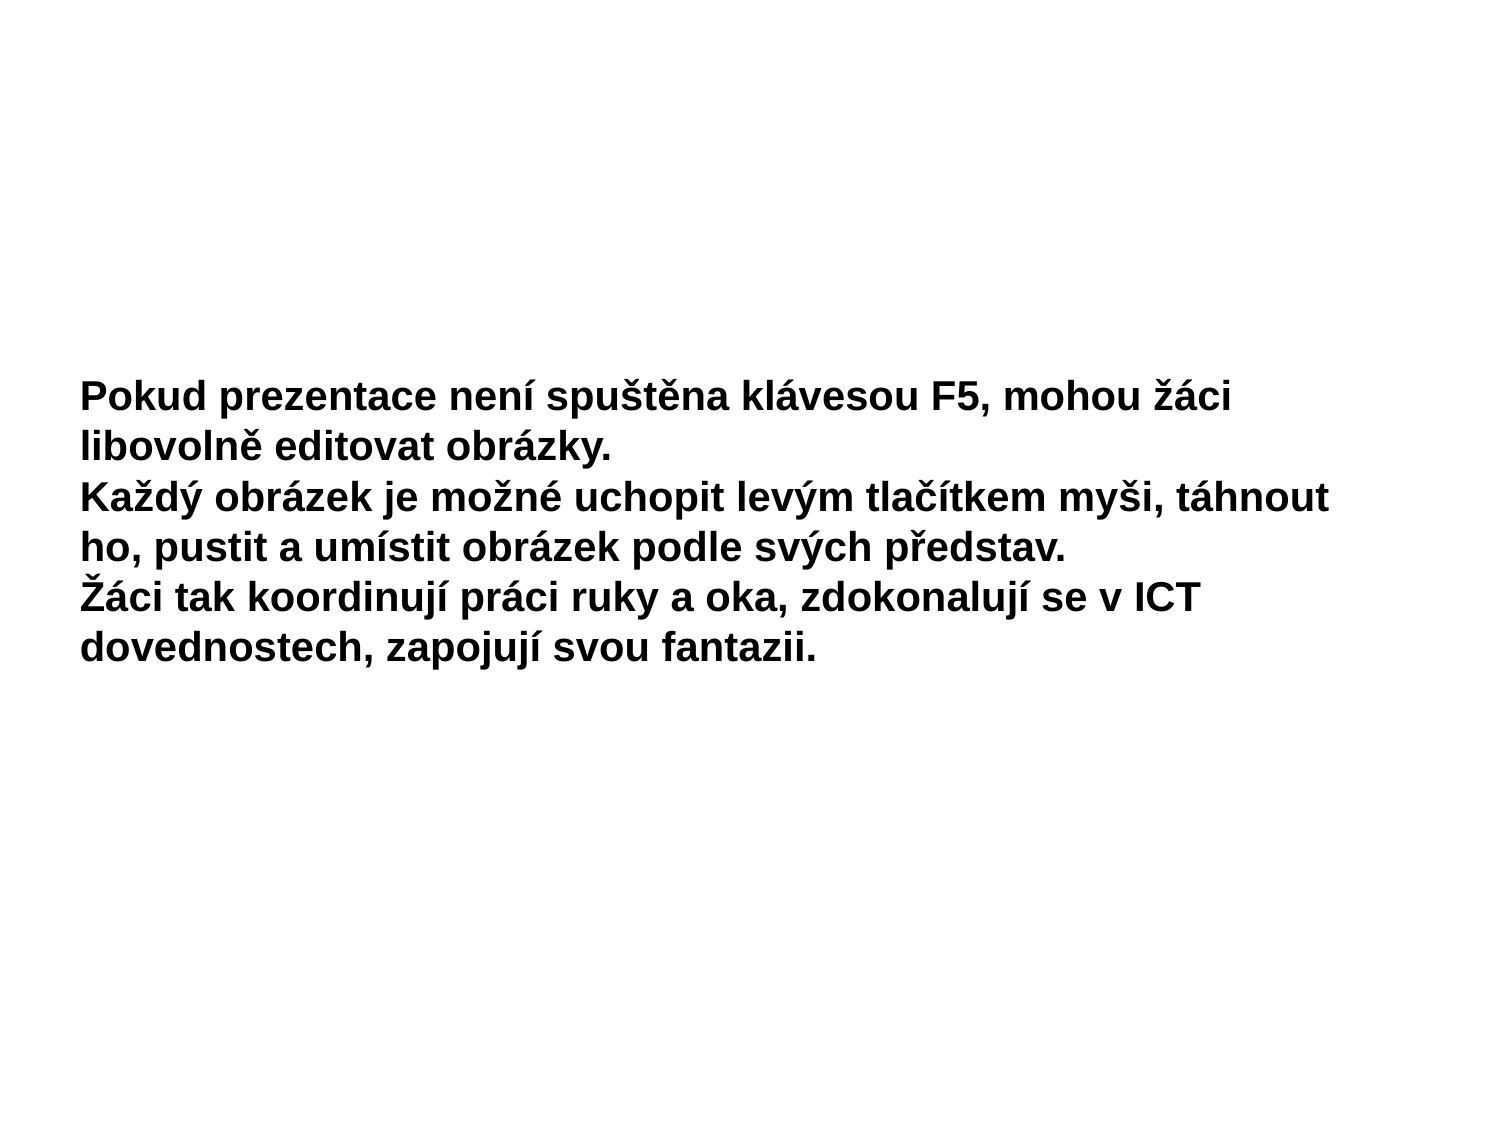

Pokud prezentace není spuštěna klávesou F5, mohou žáci libovolně editovat obrázky.
Každý obrázek je možné uchopit levým tlačítkem myši, táhnout ho, pustit a umístit obrázek podle svých představ.
Žáci tak koordinují práci ruky a oka, zdokonalují se v ICT dovednostech, zapojují svou fantazii.